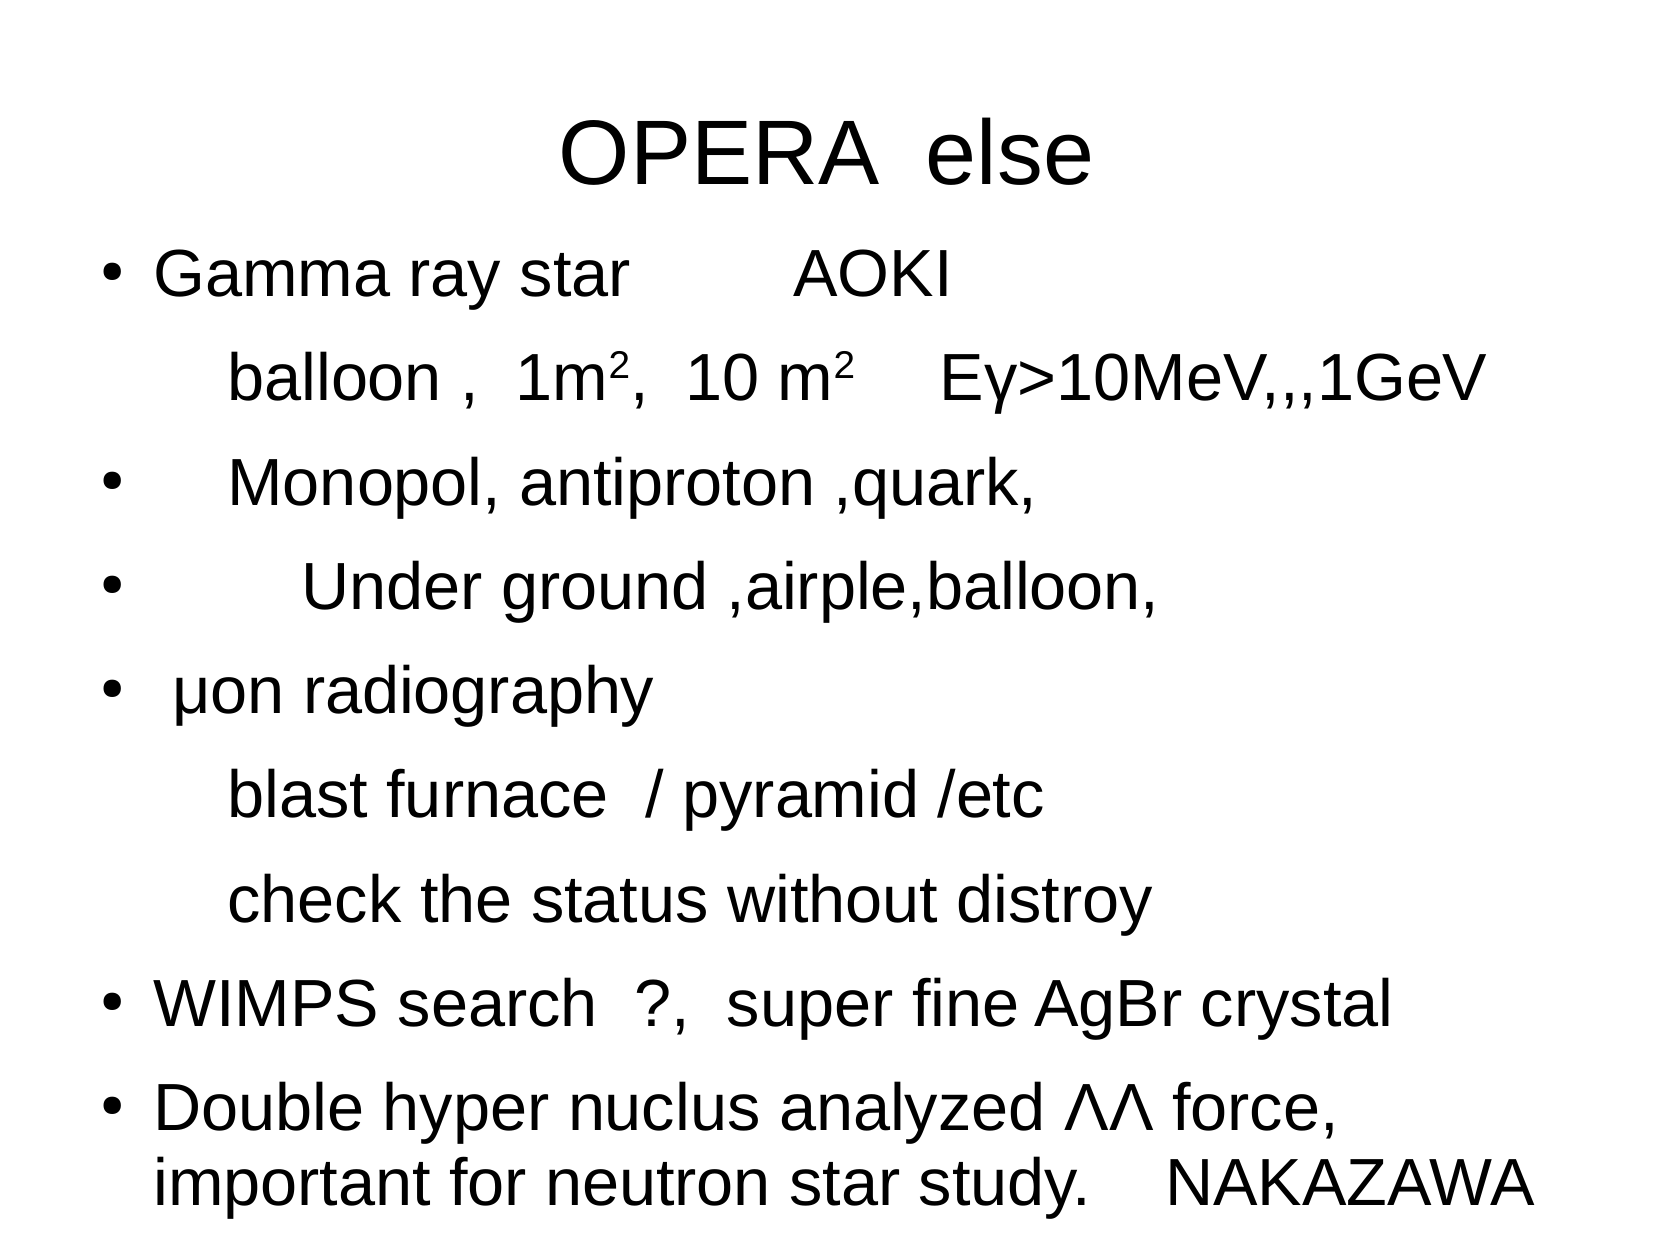

# OPERA else
Gamma ray star AOKI
 balloon , 1m2, 10 m2 Eγ>10MeV,,,1GeV
 Monopol, antiproton ,quark,
 Under ground ,airple,balloon,
 μon radiography
 blast furnace / pyramid /etc
 check the status without distroy
WIMPS search ?, super fine AgBr crystal
Double hyper nuclus analyzed ΛΛ force, important for neutron star study. NAKAZAWA